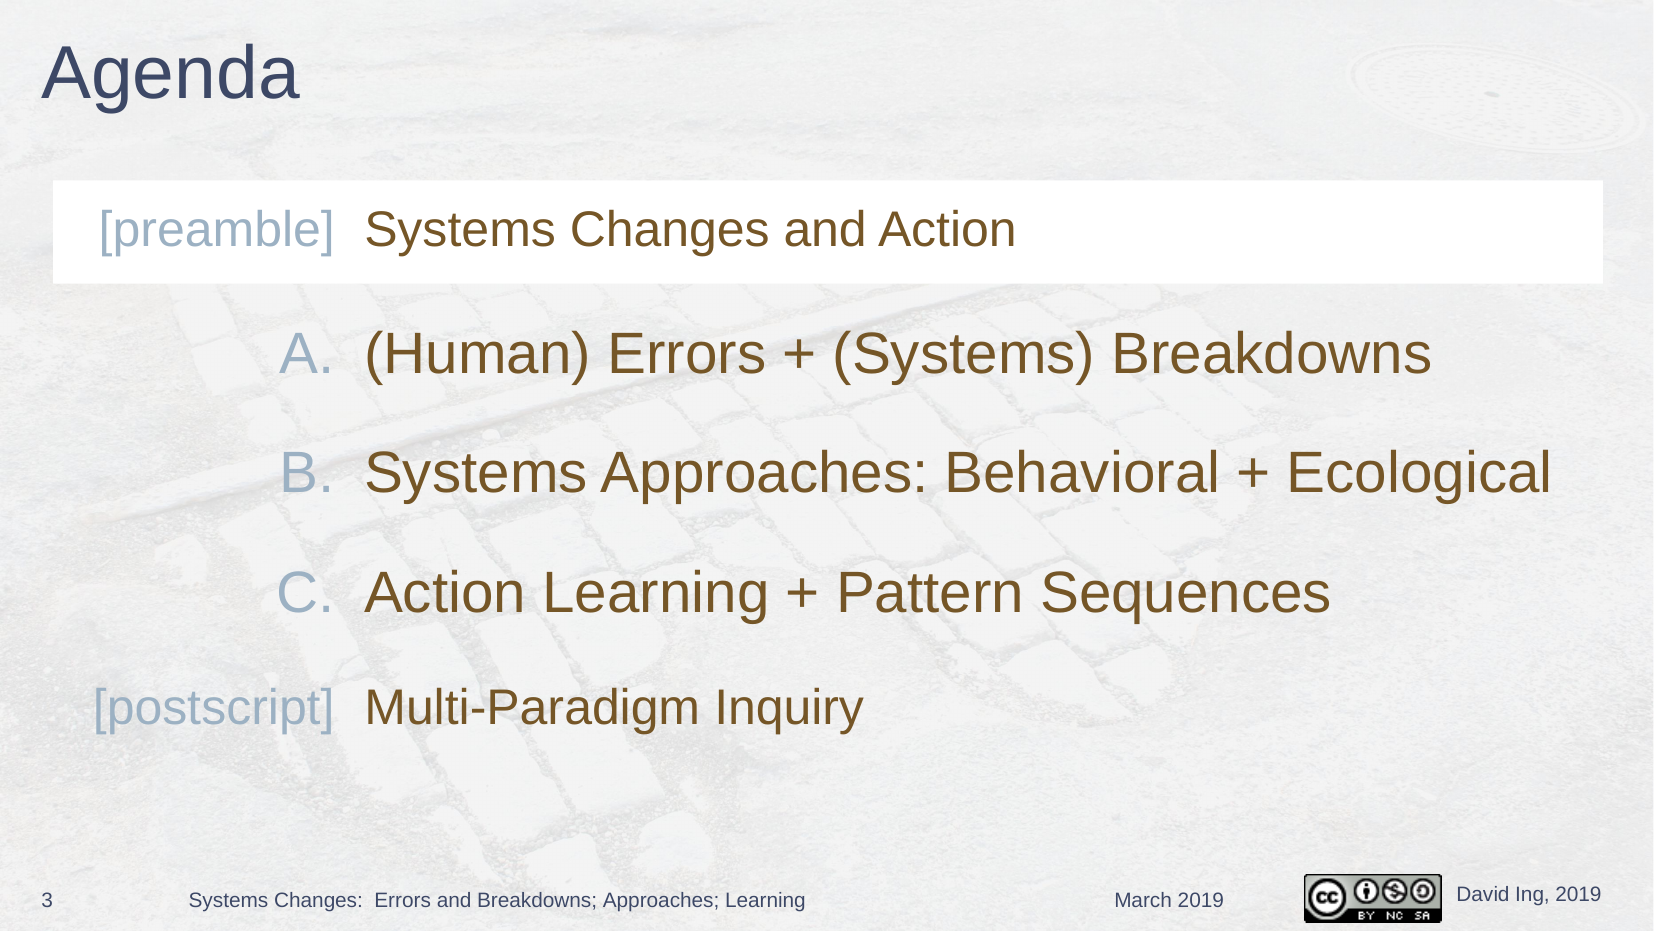

# Agenda
| [preamble] | Systems Changes and Action |
| --- | --- |
| A. | (Human) Errors + (Systems) Breakdowns |
| B. | Systems Approaches: Behavioral + Ecological |
| C. | Action Learning + Pattern Sequences |
| [postscript] | Multi-Paradigm Inquiry |
Systems Changes: Errors and Breakdowns; Approaches; Learning
March 2019